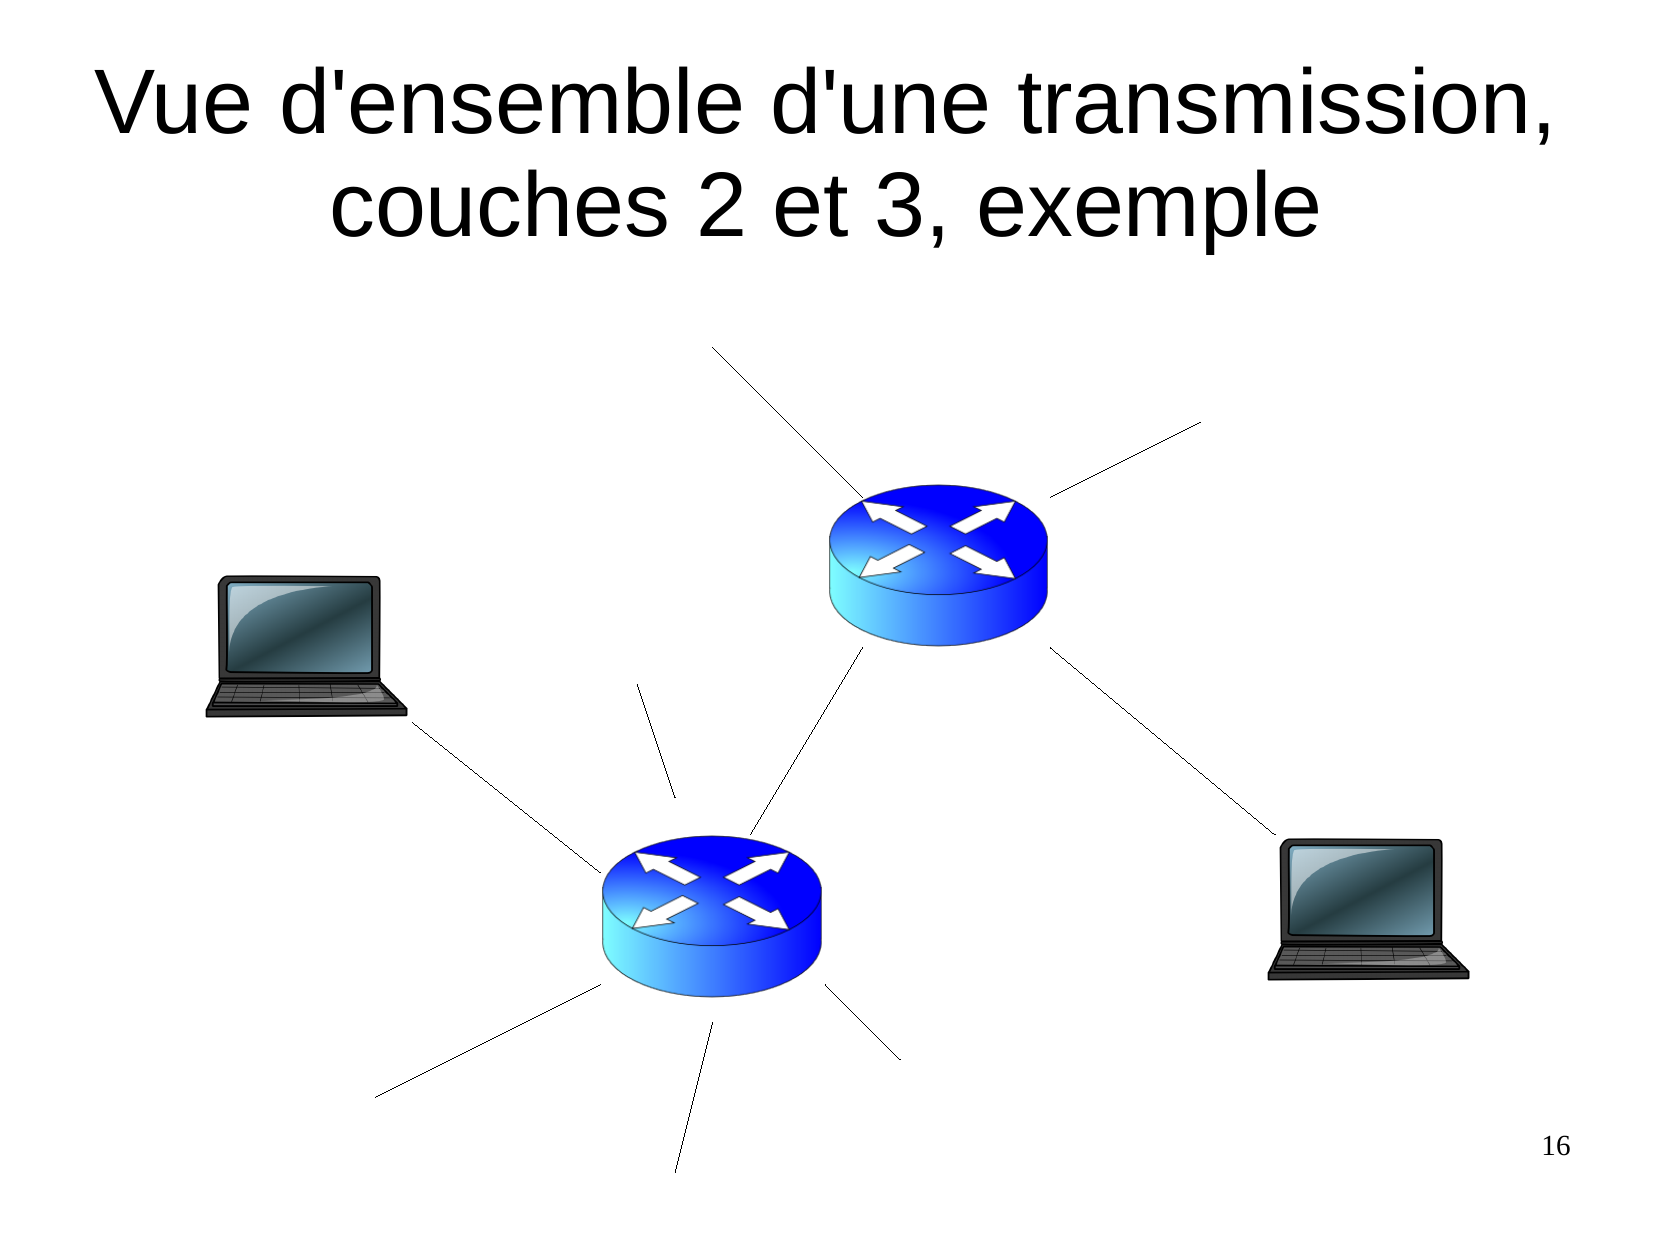

# Vue d'ensemble d'une transmission, couches 2 et 3, exemple
16